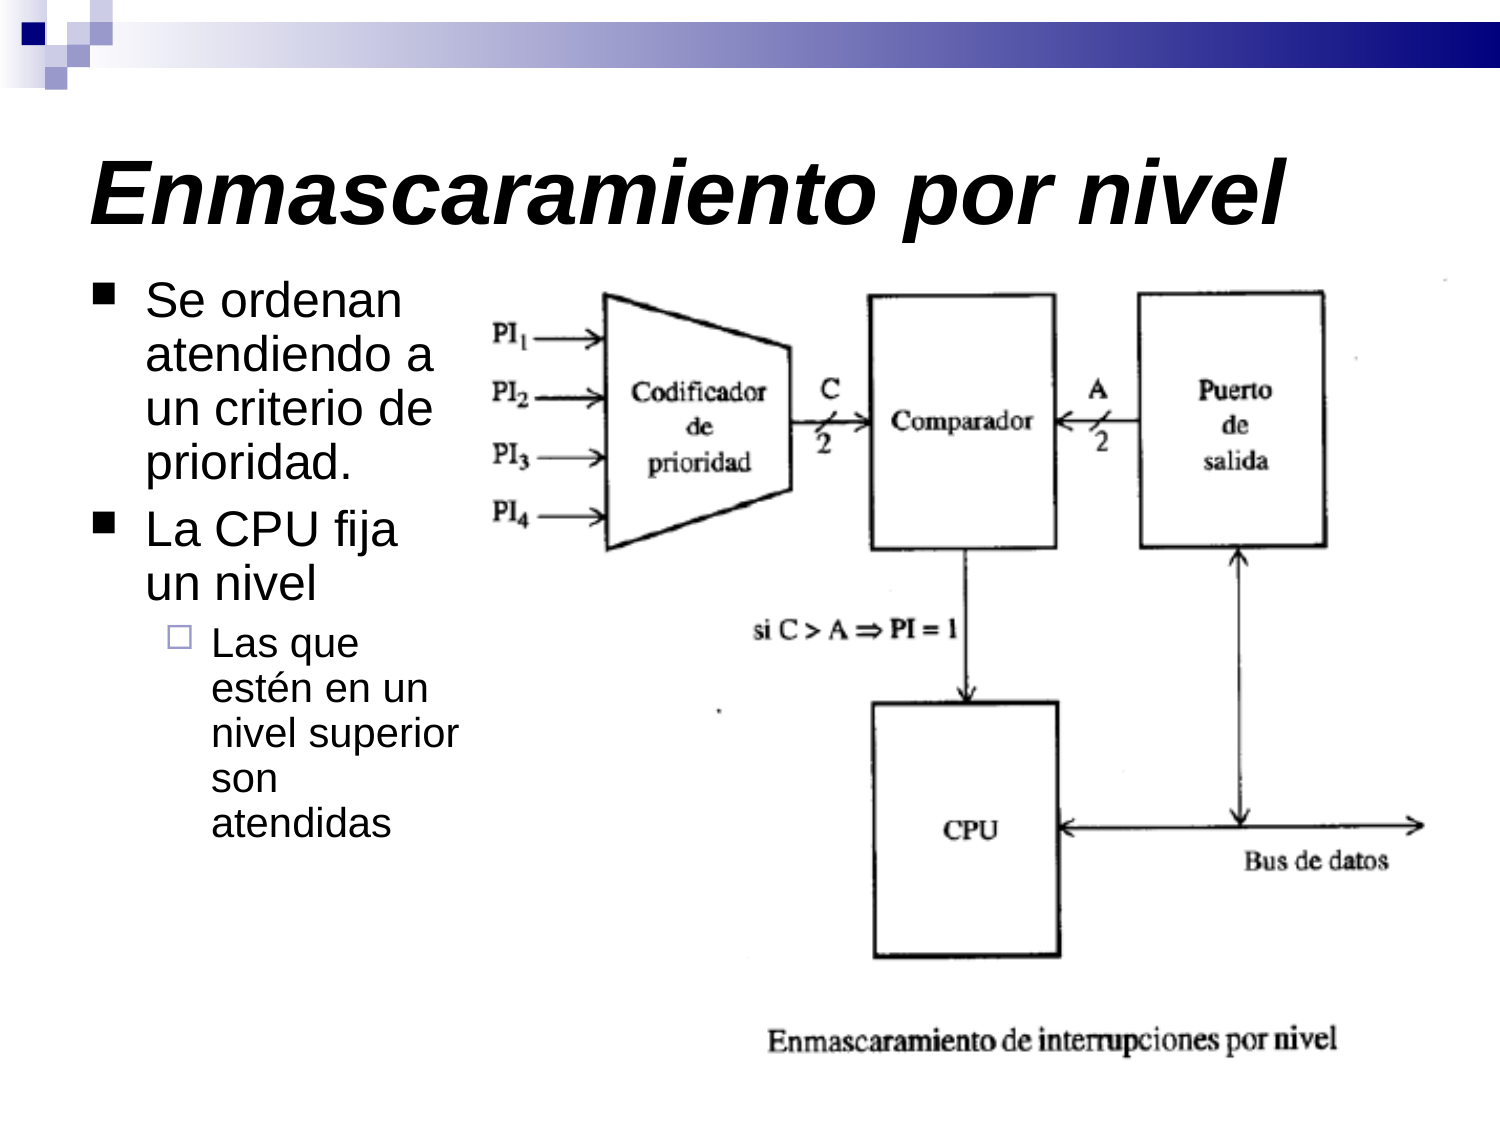

# Enmascaramiento por nivel
Se ordenan atendiendo a un criterio de prioridad.
La CPU fija un nivel
Las que estén en un nivel superior son atendidas